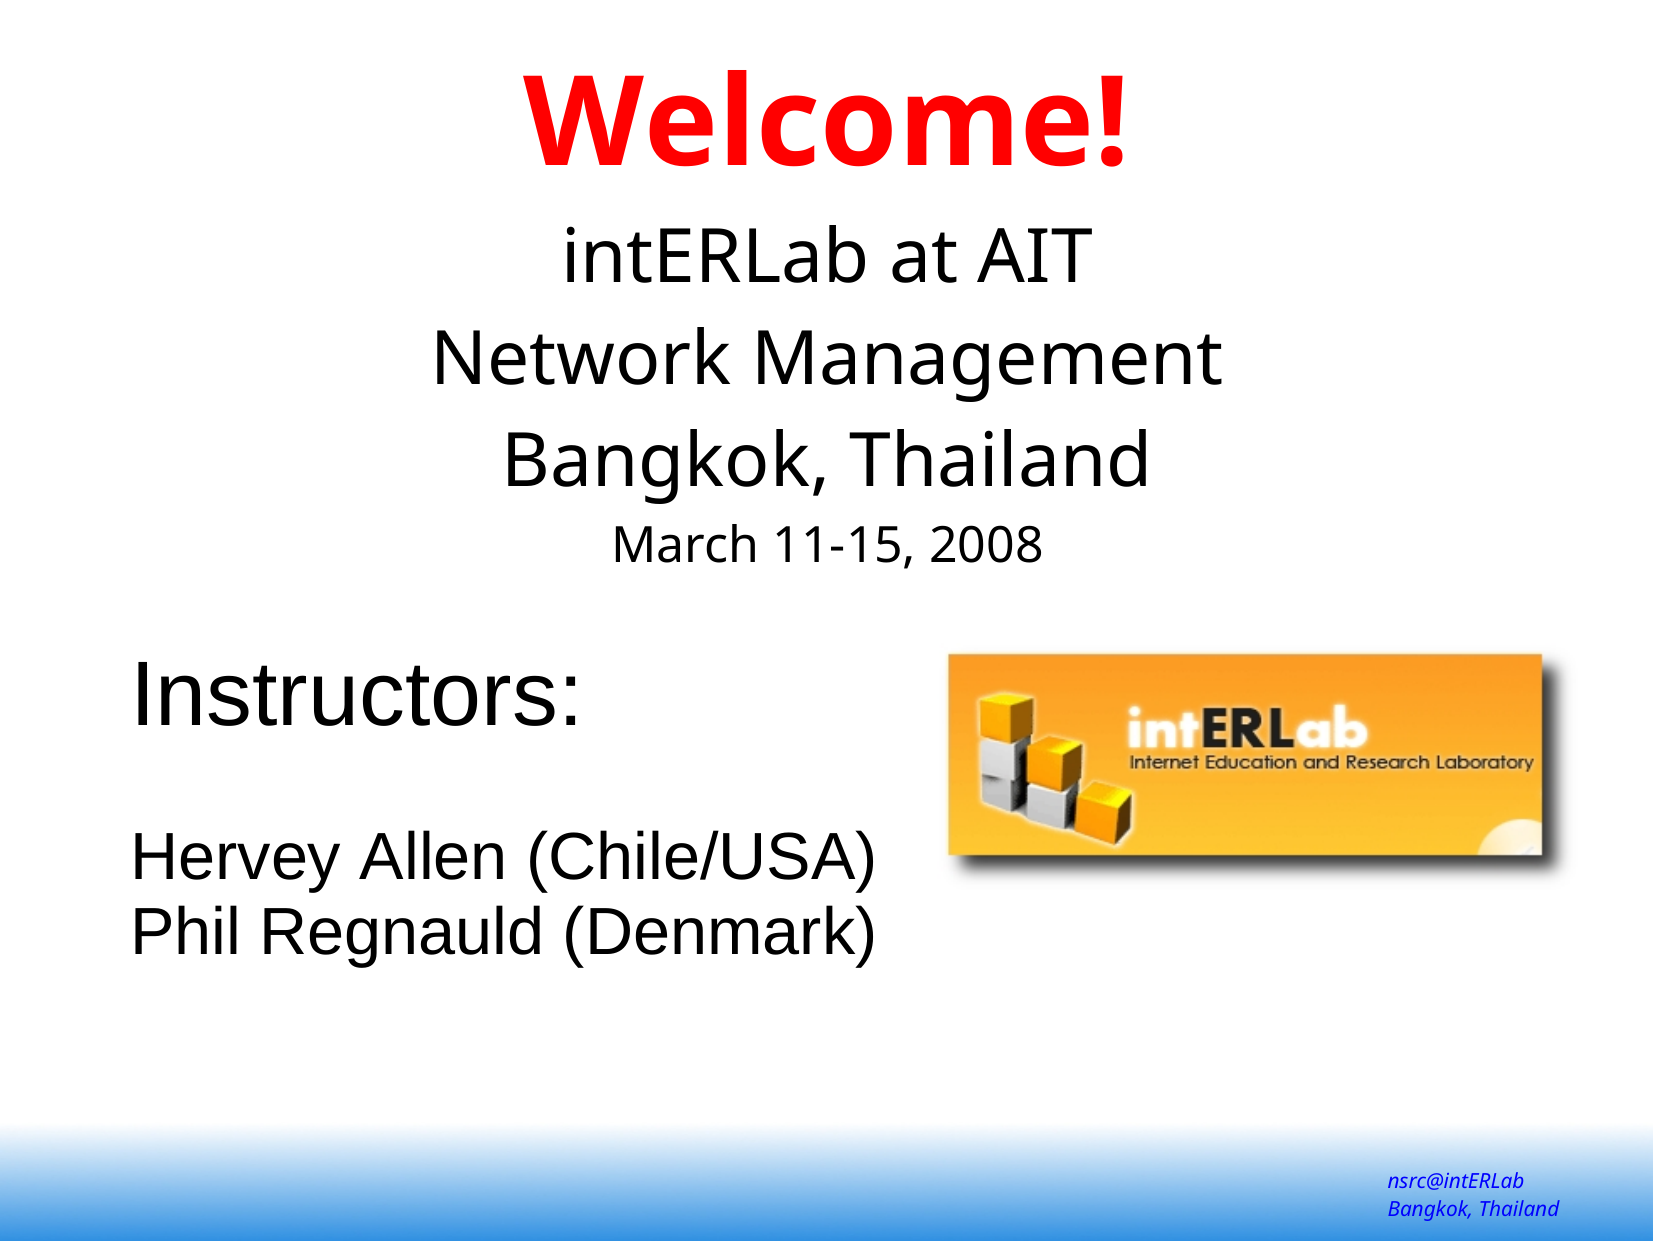

# Welcome! intERLab at AIT Network Management Bangkok, Thailand March 11-15, 2008
Instructors:
Hervey Allen (Chile/USA)
Phil Regnauld (Denmark)